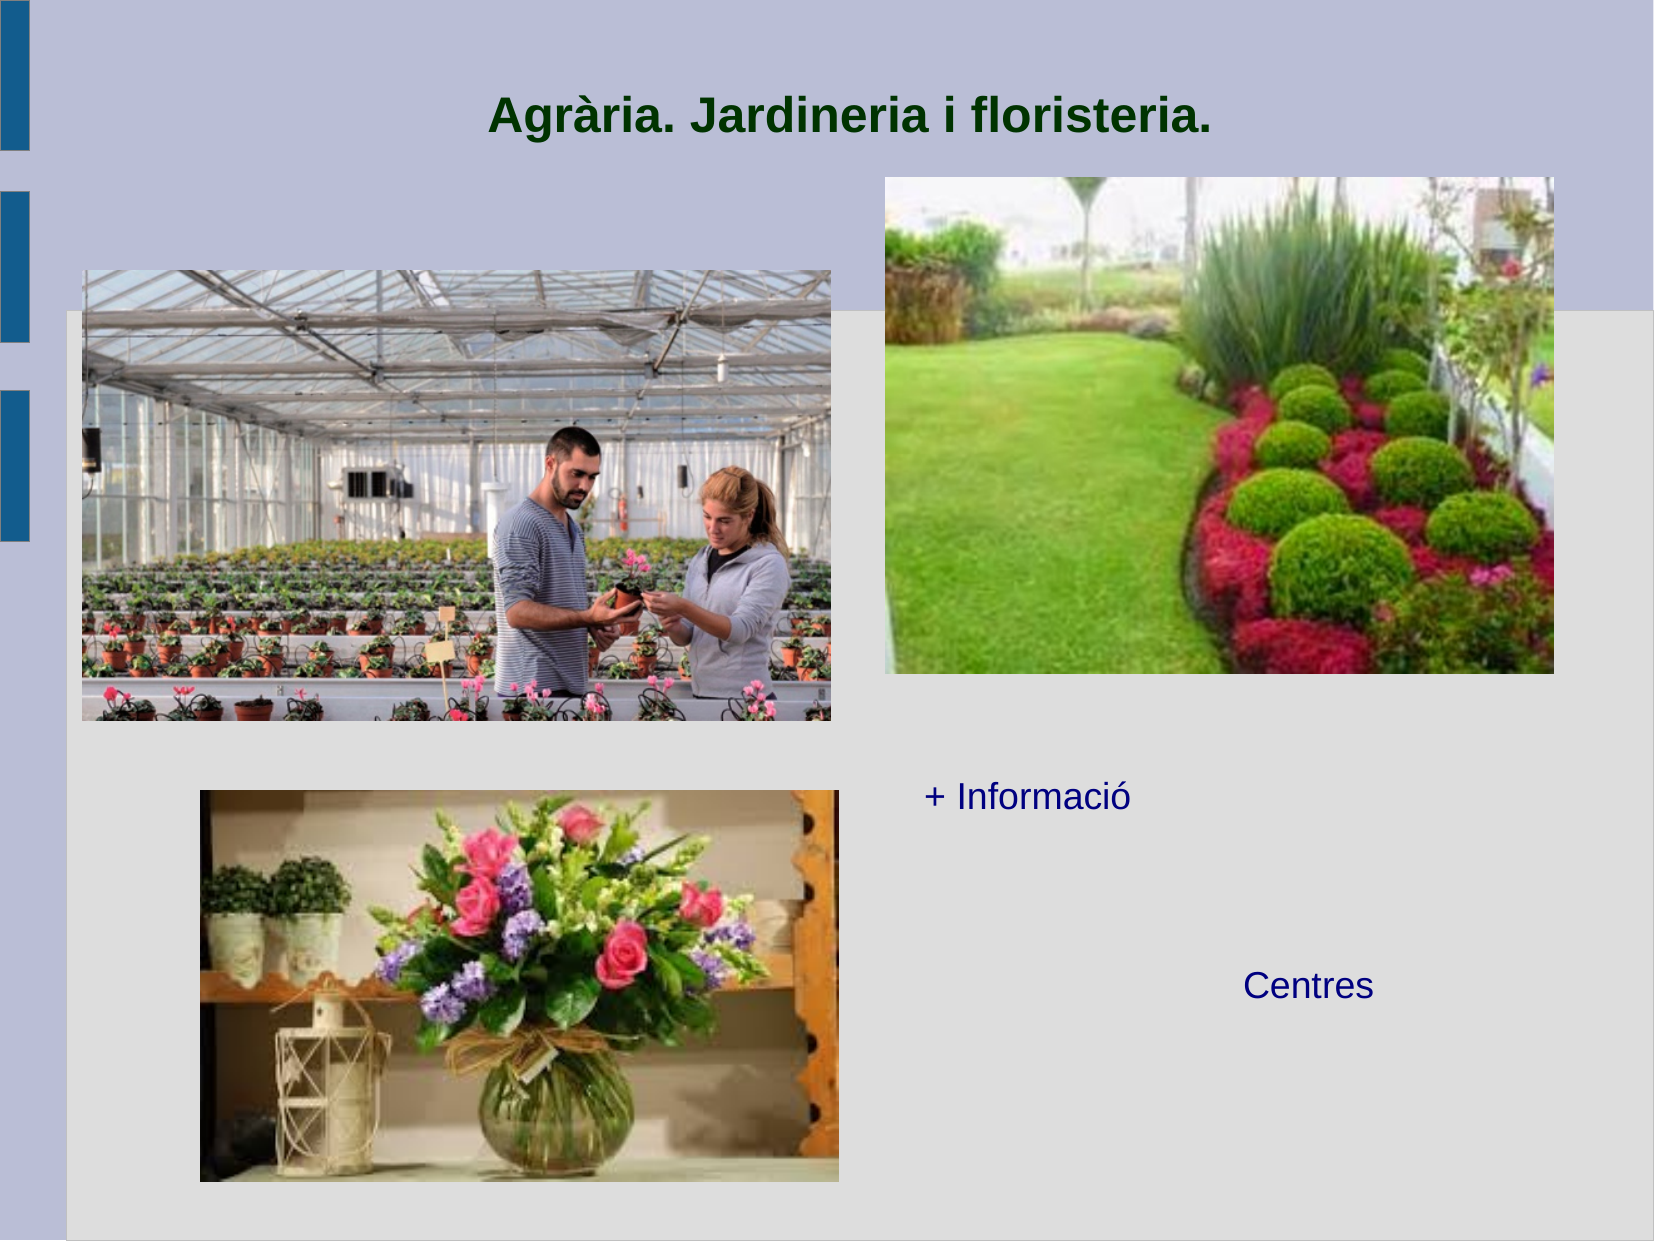

# Agrària. Jardineria i floristeria.
+ Informació
Centres